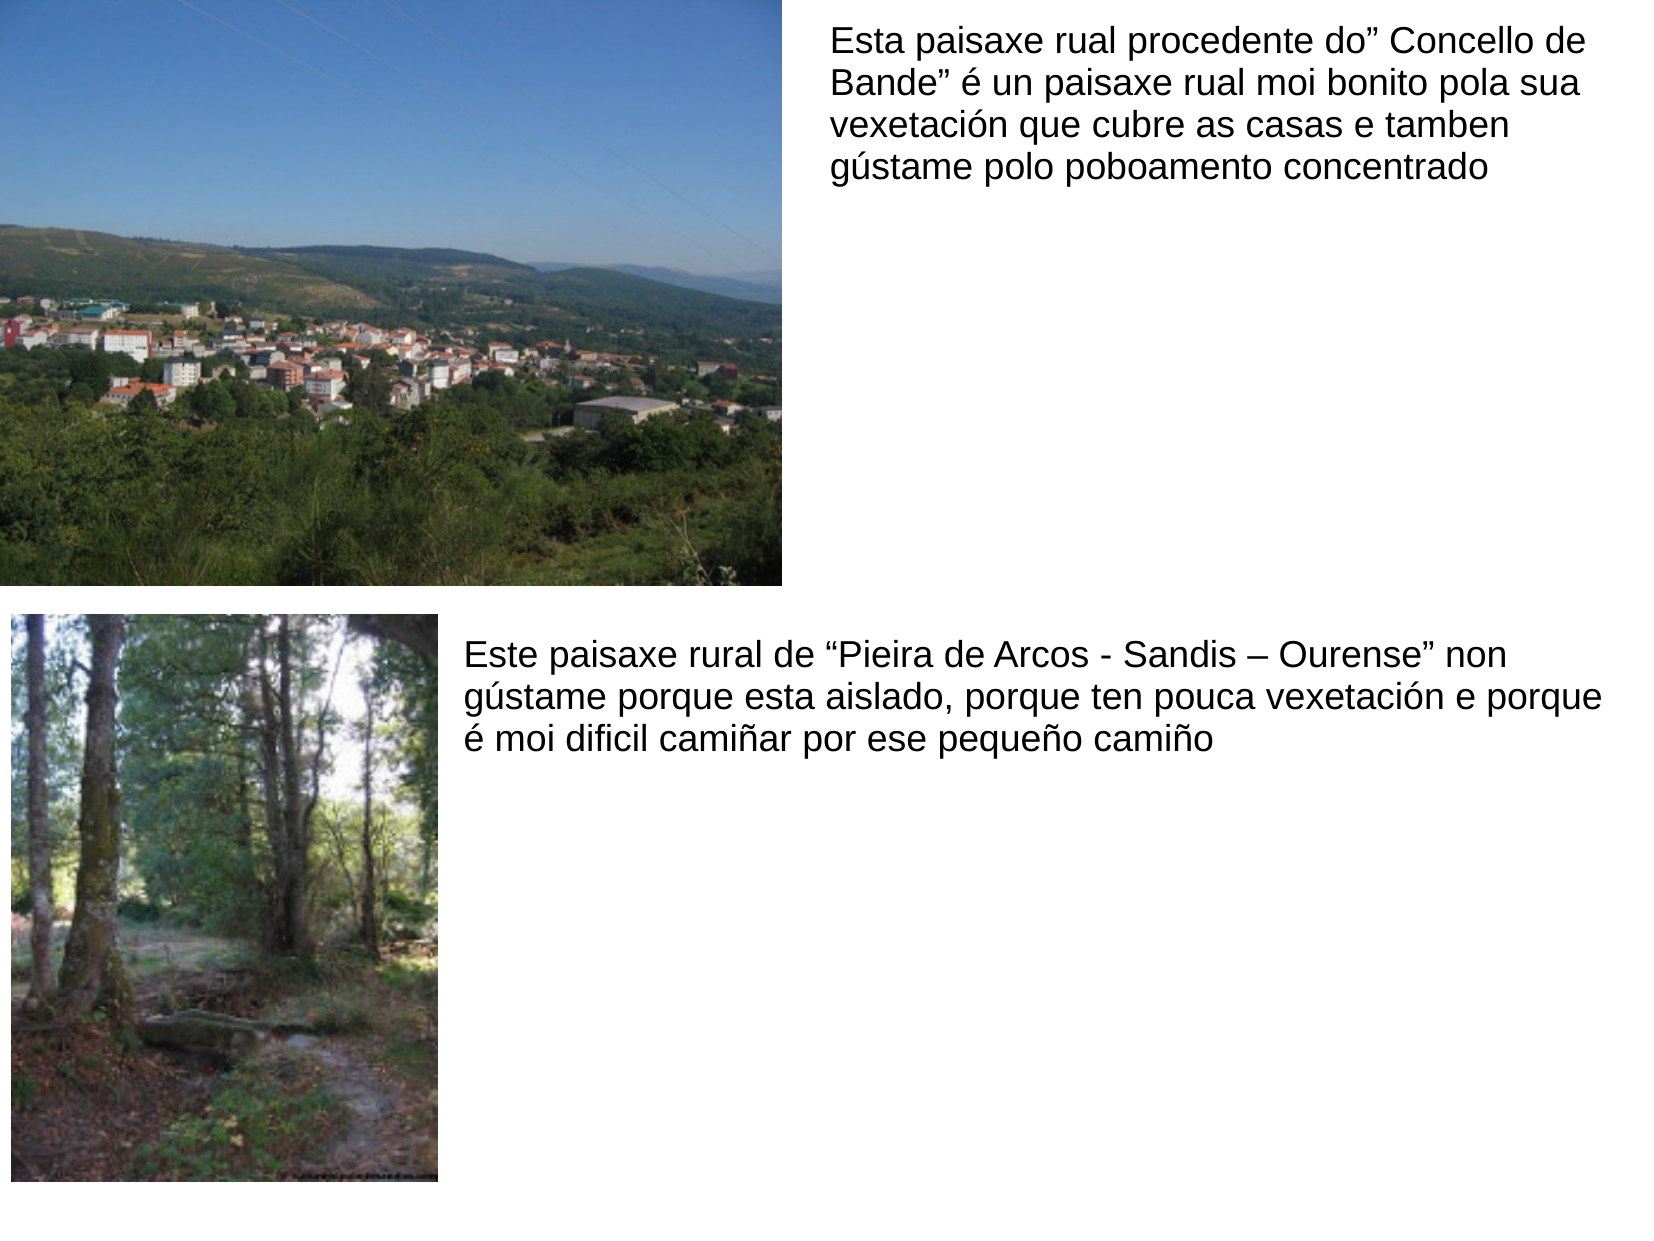

Esta paisaxe rual procedente do” Concello de Bande” é un paisaxe rual moi bonito pola sua vexetación que cubre as casas e tamben gústame polo poboamento concentrado
Este paisaxe rural de “Pieira de Arcos - Sandis – Ourense” non gústame porque esta aislado, porque ten pouca vexetación e porque é moi dificil camiñar por ese pequeño camiño